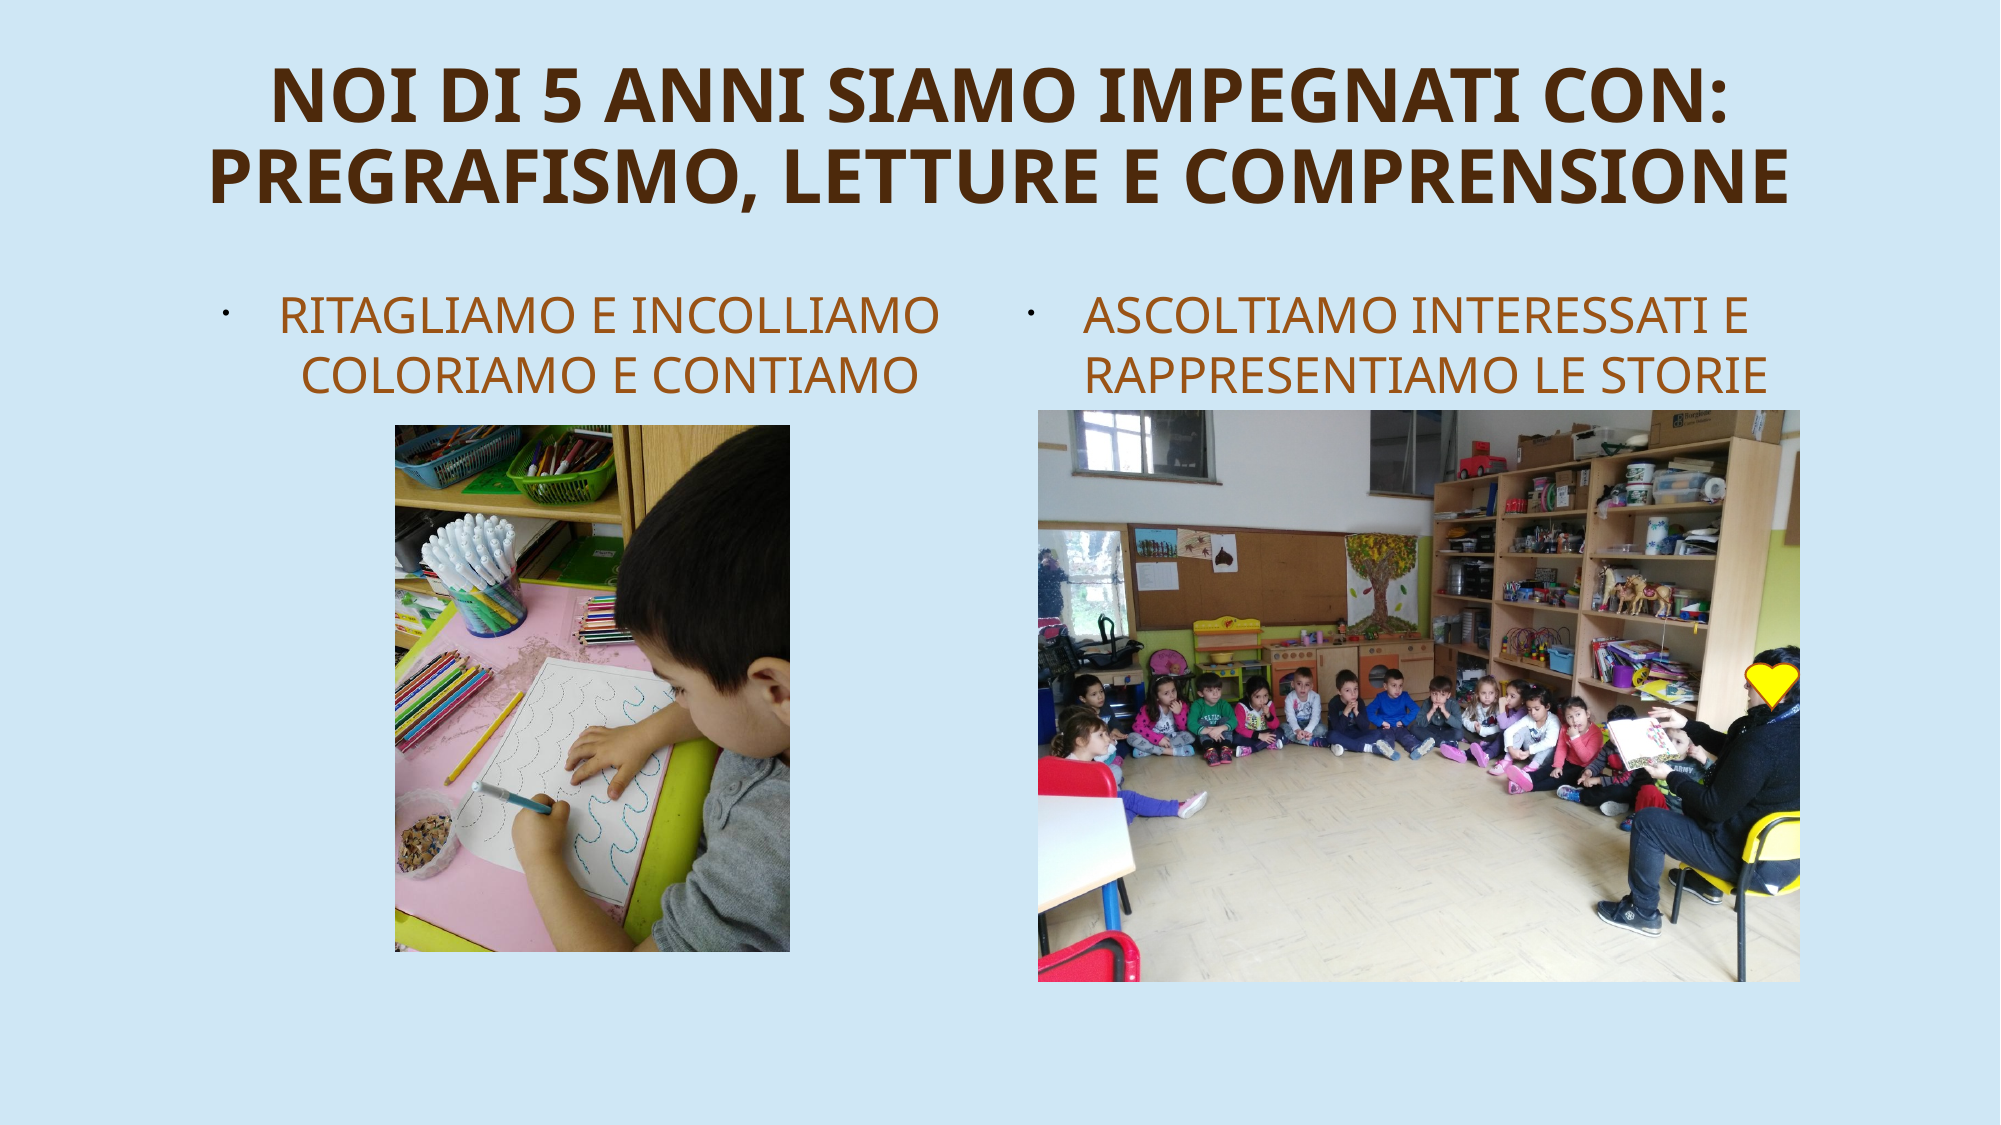

# NOI DI 5 ANNI SIAMO IMPEGNATI CON: PREGRAFISMO, LETTURE E COMPRENSIONE
RITAGLIAMO E INCOLLIAMO COLORIAMO E CONTIAMO
ASCOLTIAMO INTERESSATI E RAPPRESENTIAMO LE STORIE